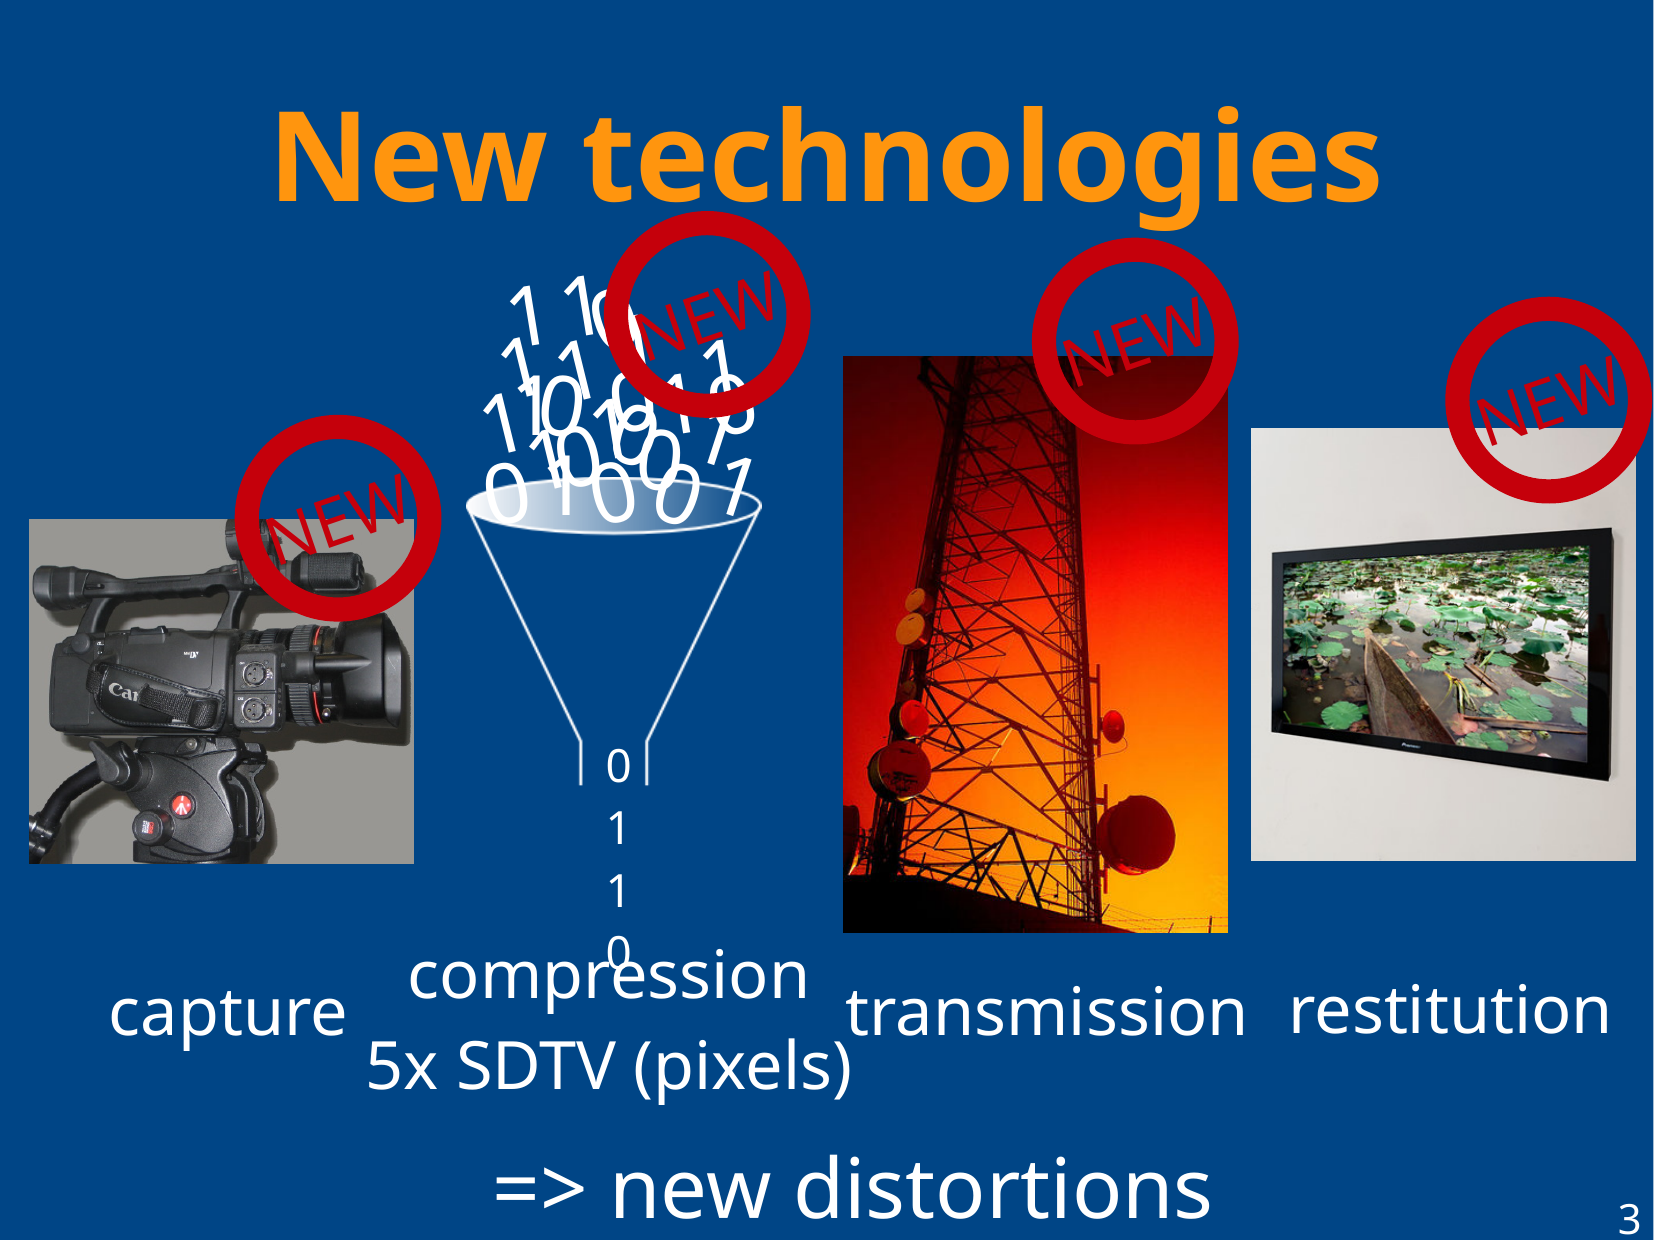

# New technologies
NEW
1
1
0
1
1
1
1
0
0
1
1
0
1
1
1
0
0
1
0
1
1
0
0
0
0
1
1
0
NEW
NEW
NEW
compression
5x SDTV (pixels)
restitution
capture
transmission
=> new distortions
3